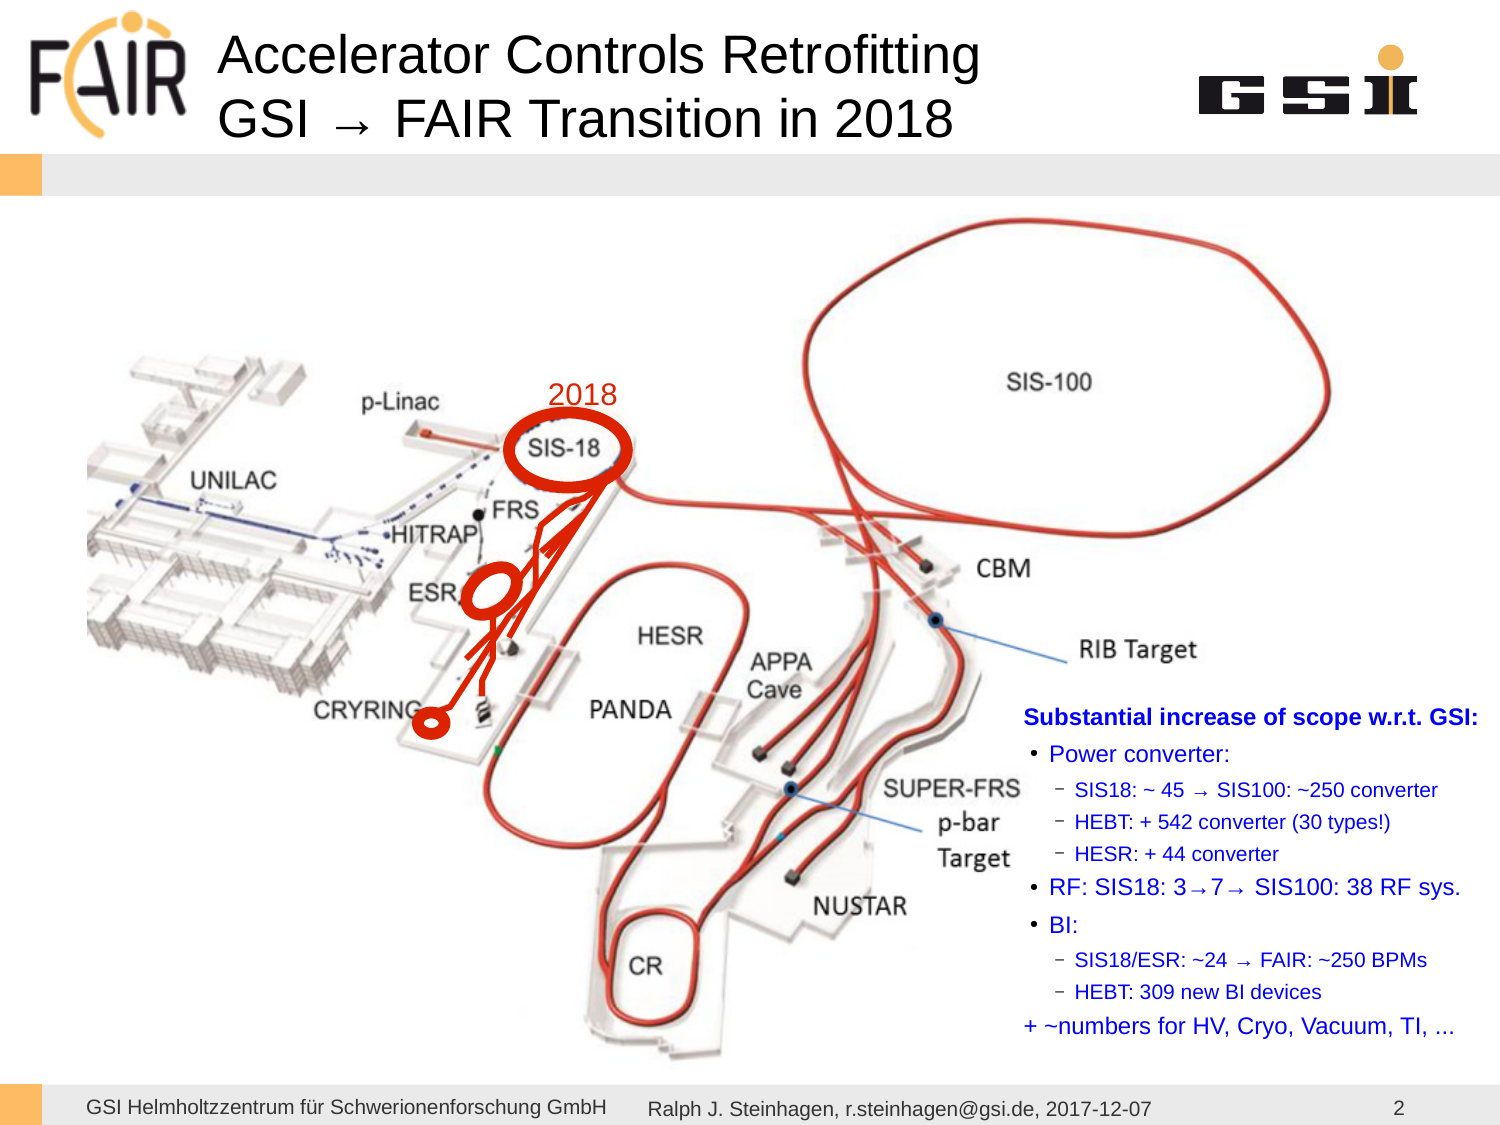

# Accelerator Controls Retrofitting GSI → FAIR Transition in 2018
2018
Substantial increase of scope w.r.t. GSI:
Power converter:
SIS18: ~ 45 → SIS100: ~250 converter
HEBT: + 542 converter (30 types!)
HESR: + 44 converter
RF: SIS18: 3→7→ SIS100: 38 RF sys.
BI:
SIS18/ESR: ~24 → FAIR: ~250 BPMs
HEBT: 309 new BI devices
+ ~numbers for HV, Cryo, Vacuum, TI, ...